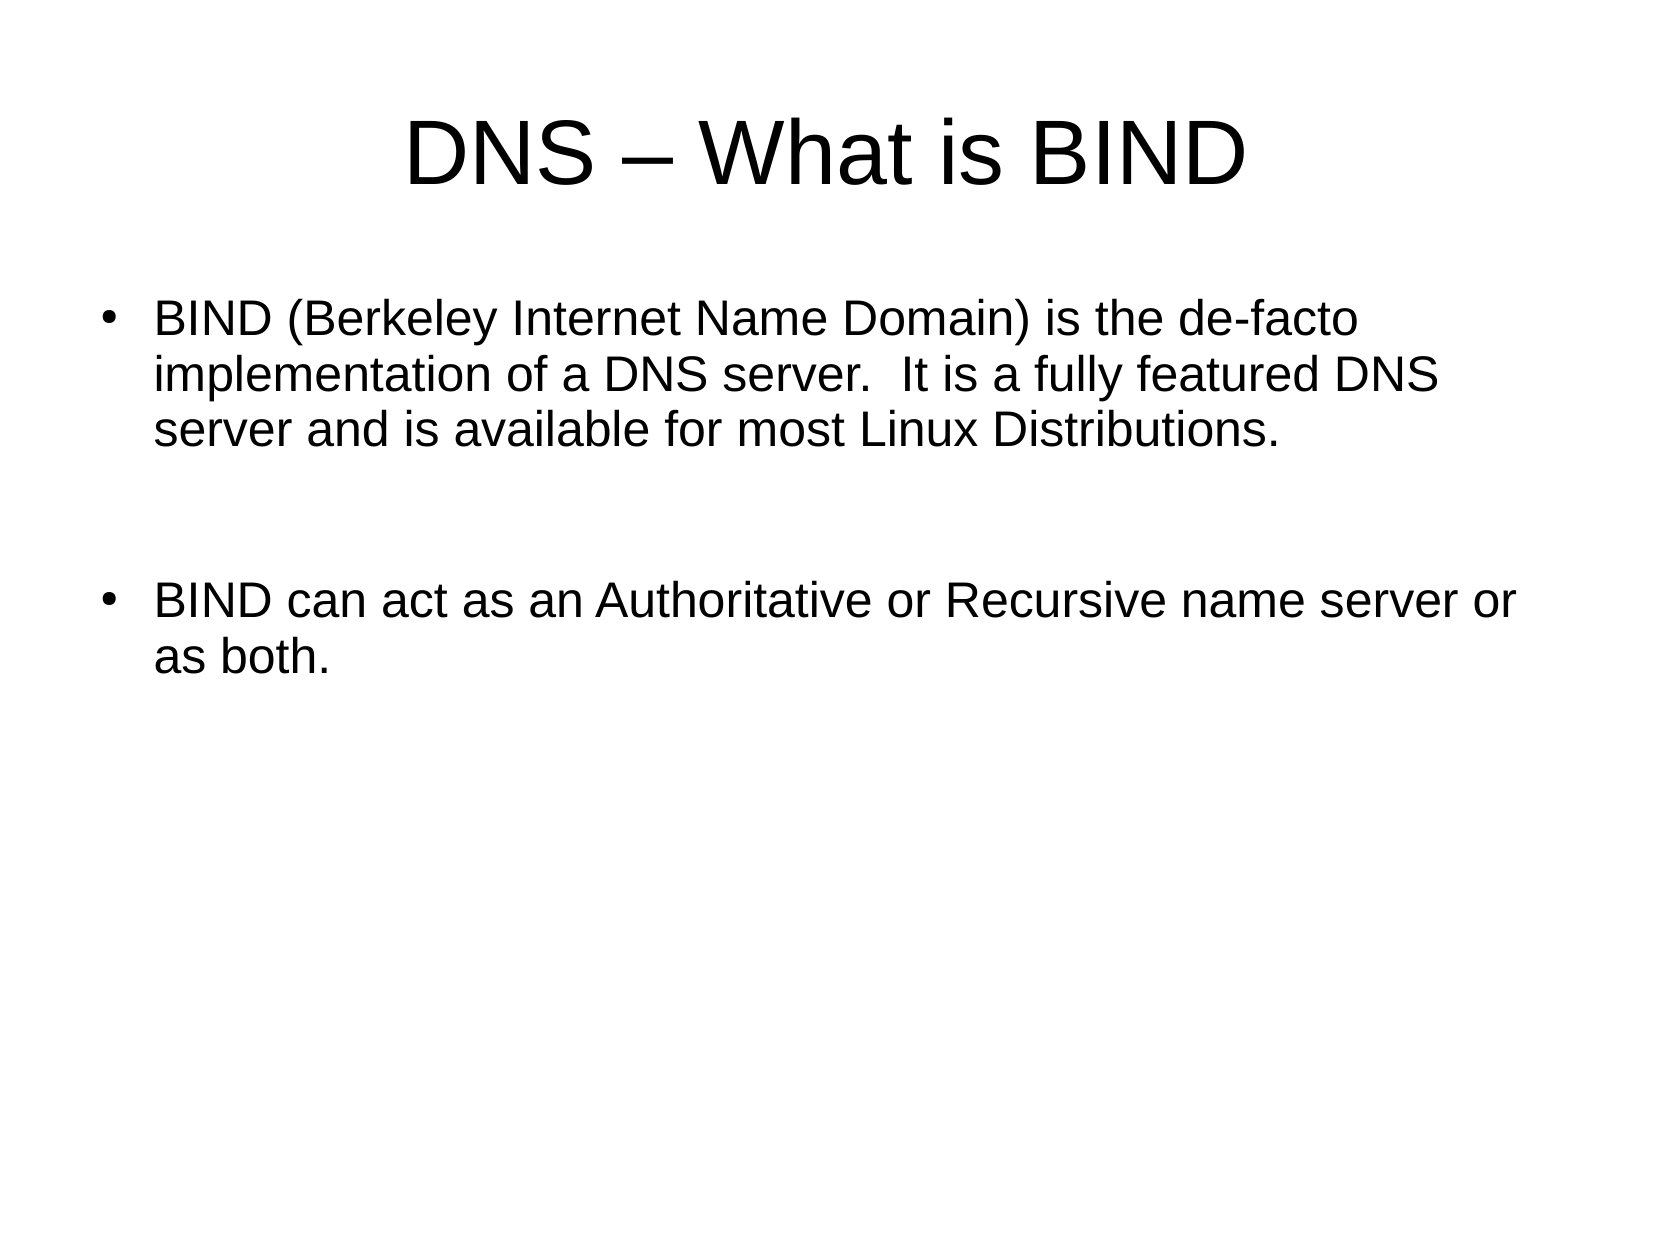

# DNS – What is BIND
BIND (Berkeley Internet Name Domain) is the de-facto implementation of a DNS server. It is a fully featured DNS server and is available for most Linux Distributions.
BIND can act as an Authoritative or Recursive name server or as both.